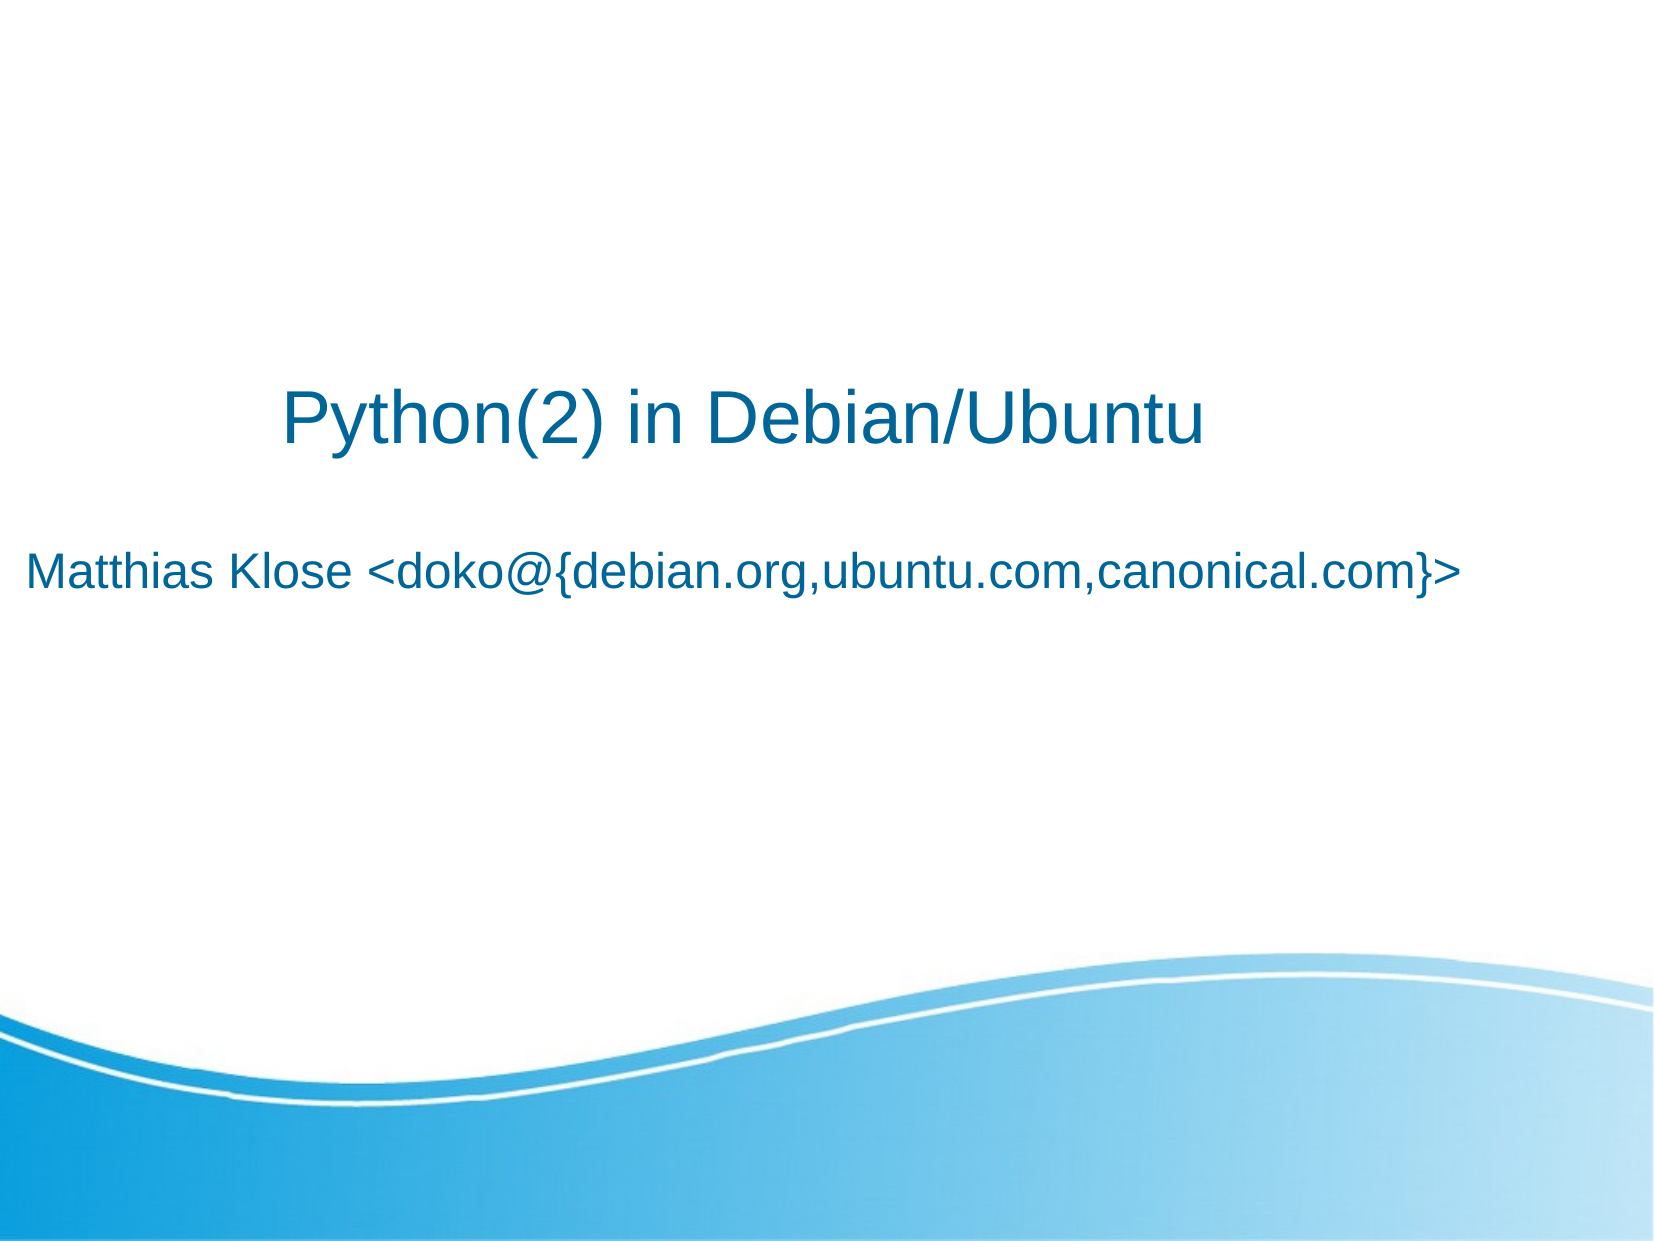

# Python(2) in Debian/Ubuntu Matthias Klose <doko@{debian.org,ubuntu.com,canonical.com}>